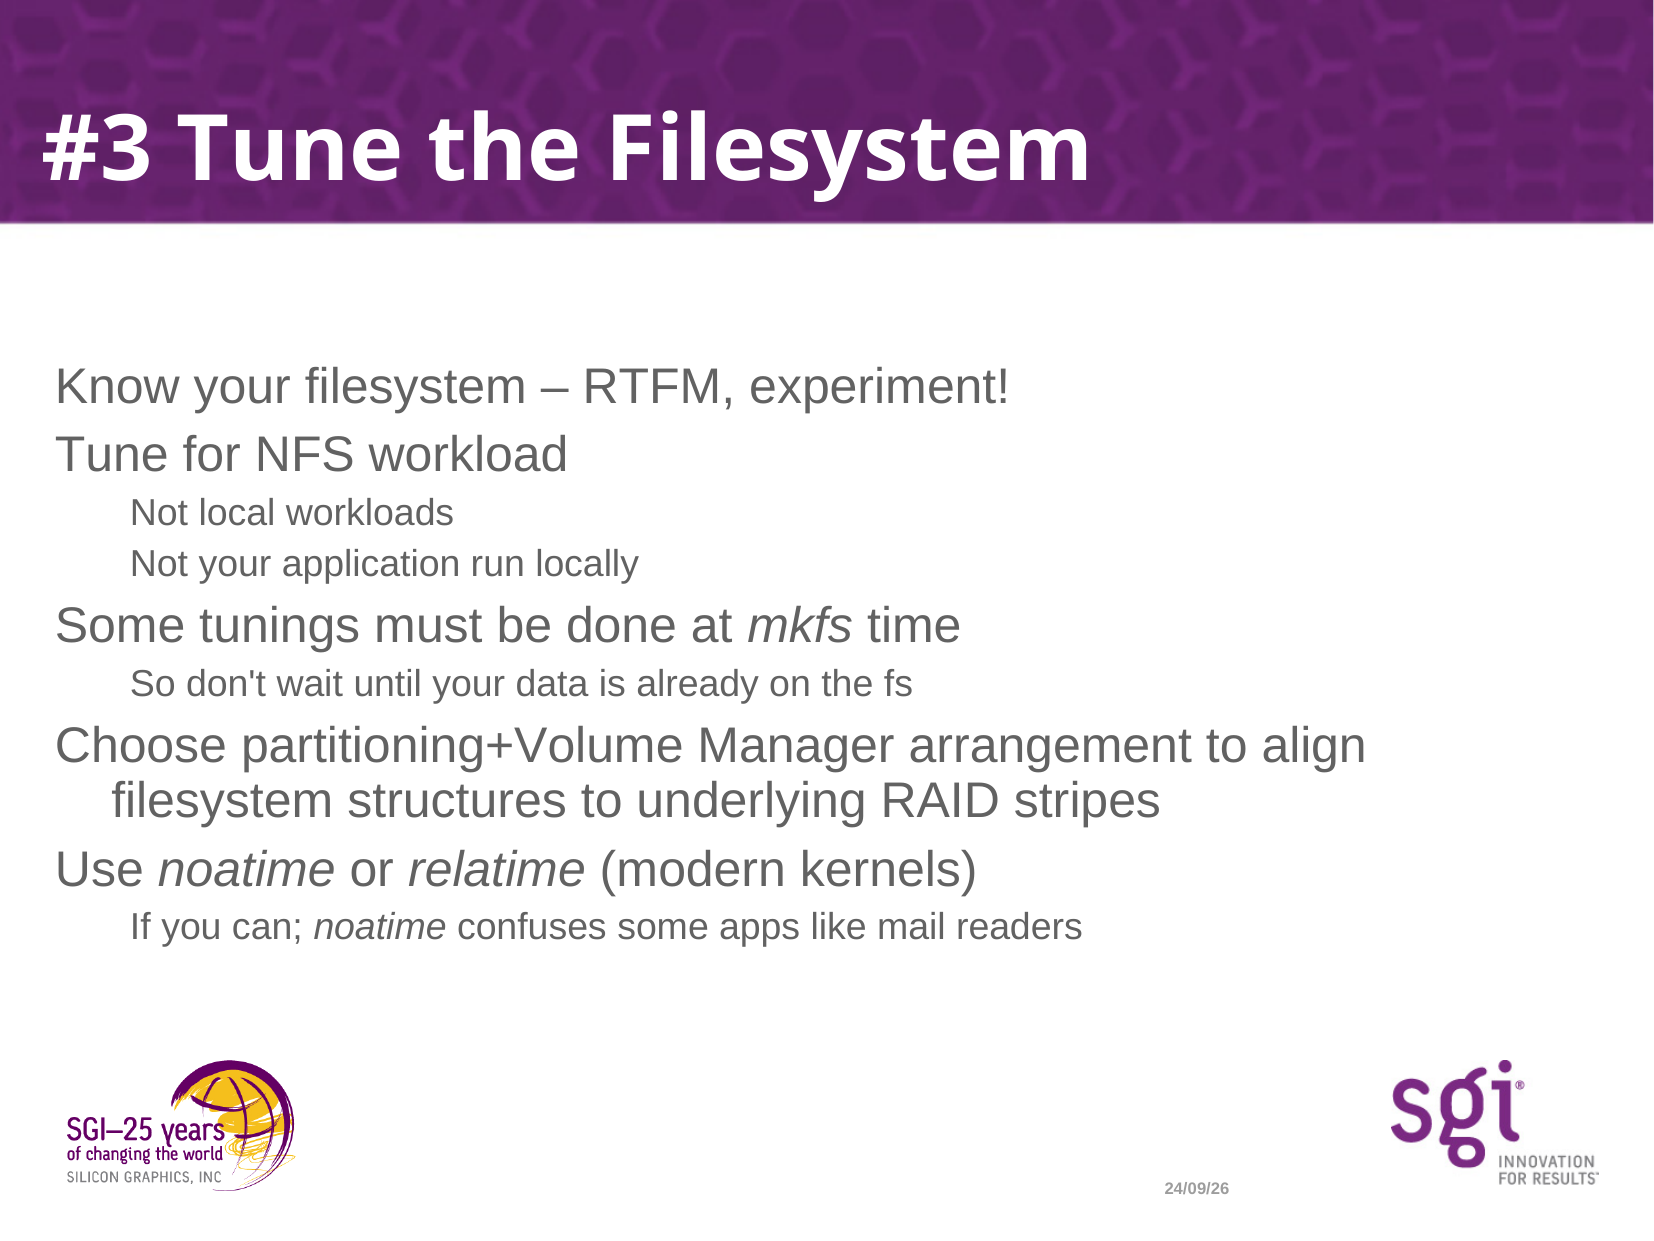

# #3 Tune the Filesystem
Know your filesystem – RTFM, experiment!
Tune for NFS workload
Not local workloads
Not your application run locally
Some tunings must be done at mkfs time
So don't wait until your data is already on the fs
Choose partitioning+Volume Manager arrangement to align filesystem structures to underlying RAID stripes
Use noatime or relatime (modern kernels)
If you can; noatime confuses some apps like mail readers